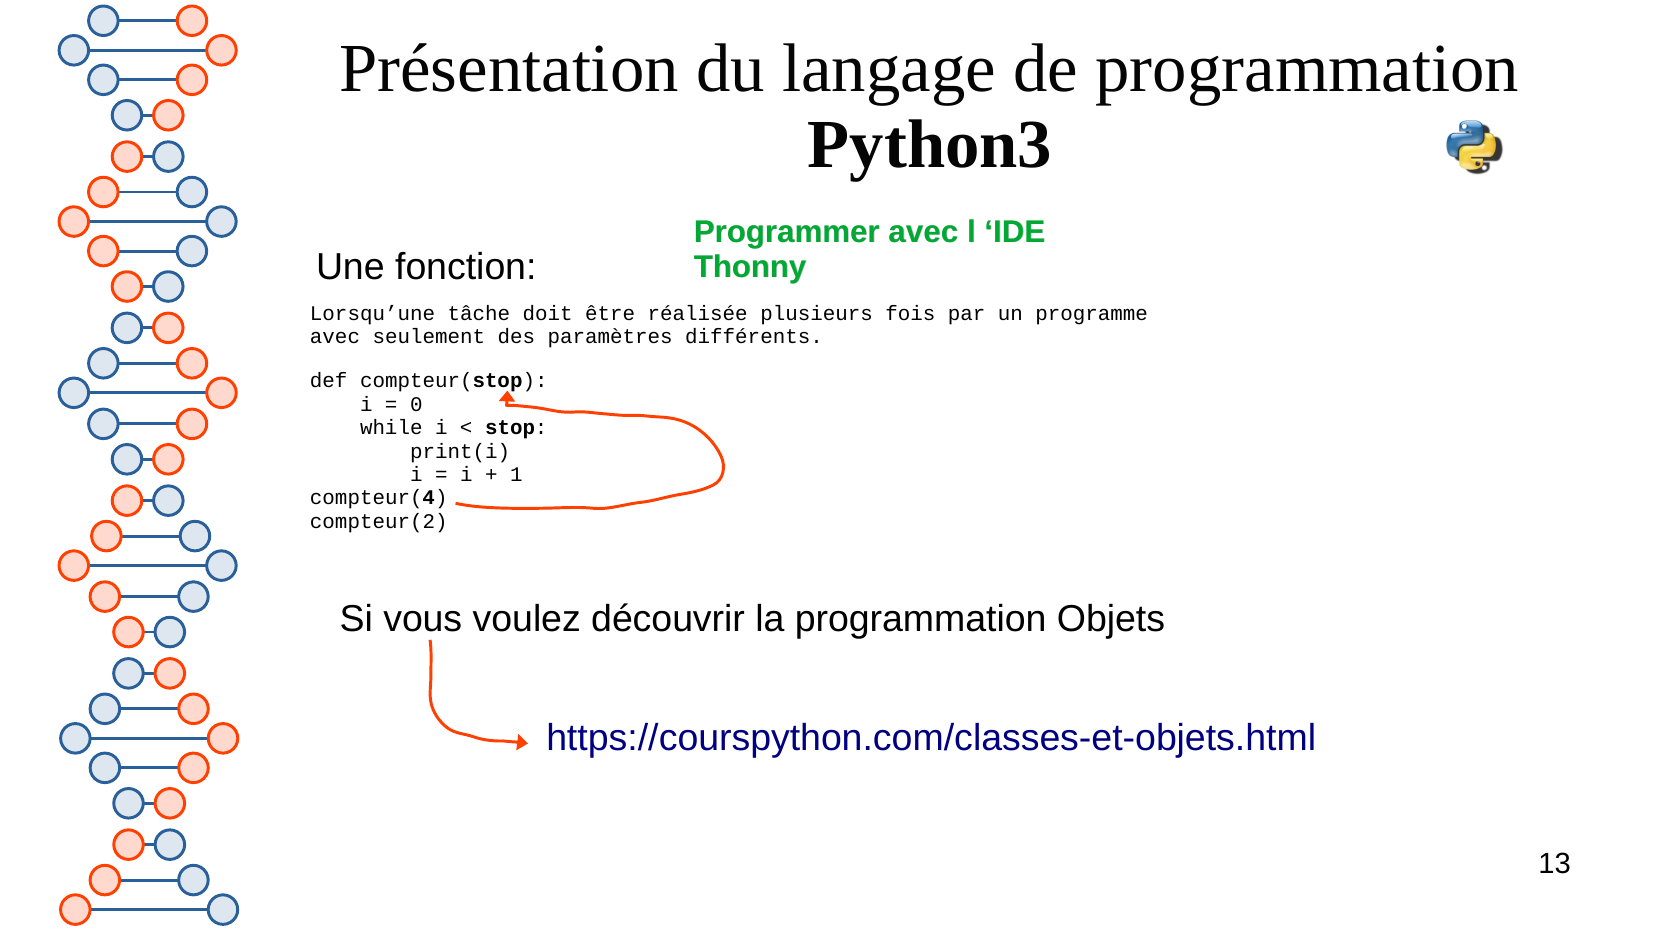

# Présentation du langage de programmation Python3
Programmer avec l ‘IDE Thonny
Une fonction:
Lorsqu’une tâche doit être réalisée plusieurs fois par un programme avec seulement des paramètres différents.
def compteur(stop):
 i = 0
 while i < stop:
 print(i)
 i = i + 1
compteur(4)
compteur(2)
Si vous voulez découvrir la programmation Objets
https://courspython.com/classes-et-objets.html
13